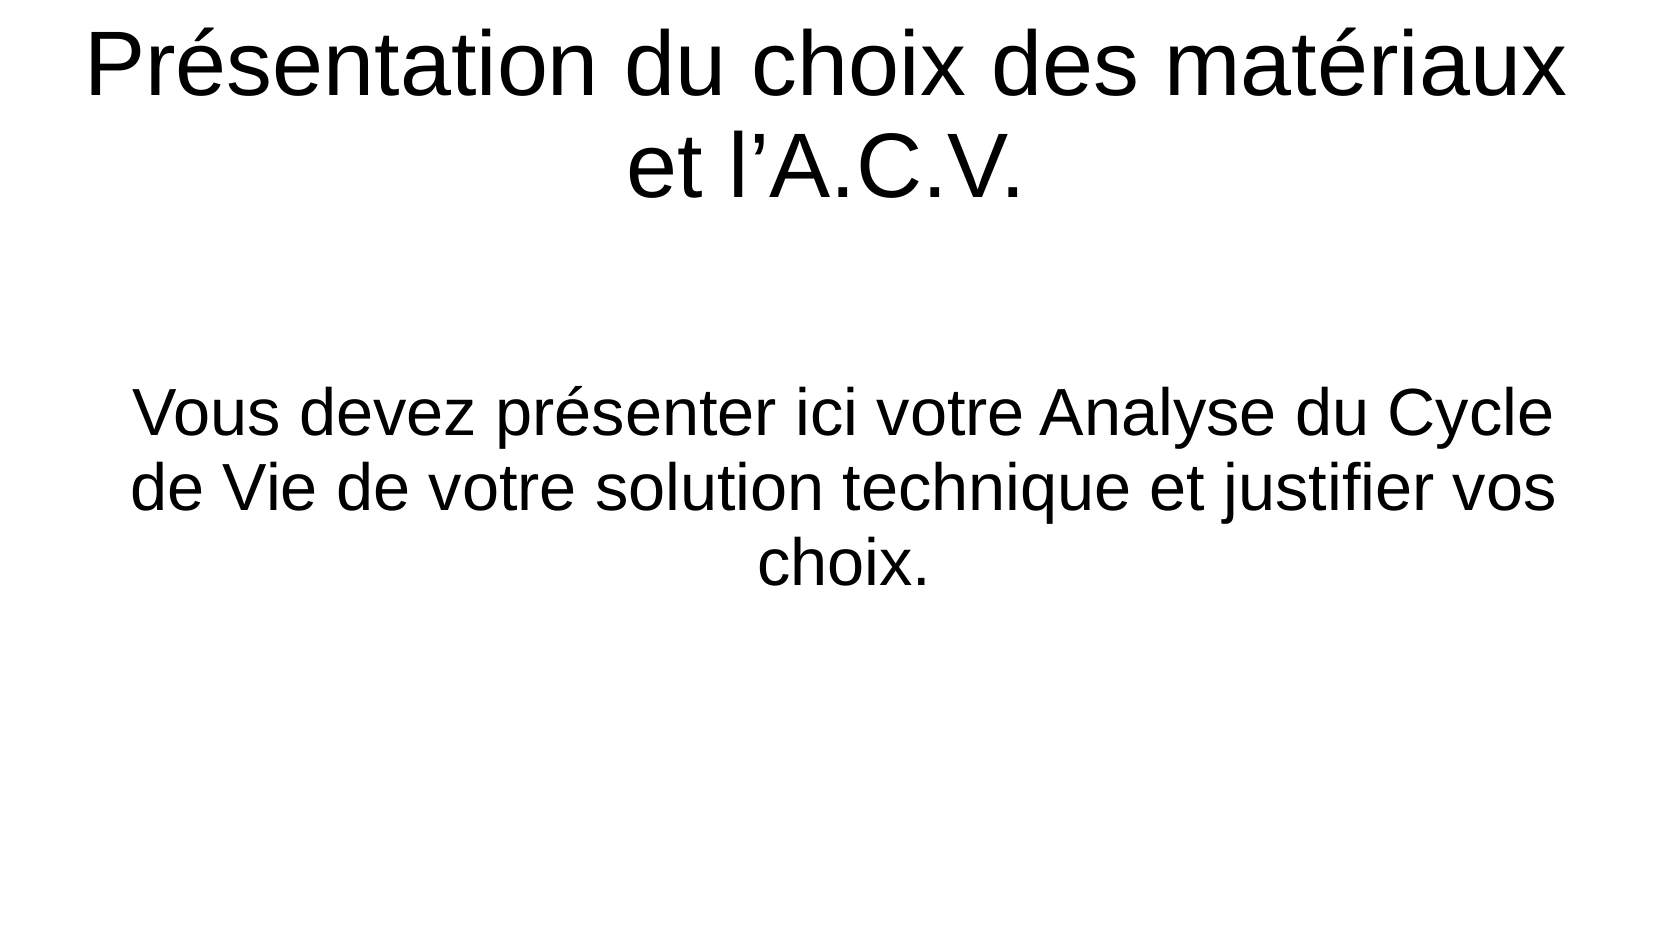

# Présentation du choix des matériaux et l’A.C.V.
Vous devez présenter ici votre Analyse du Cycle de Vie de votre solution technique et justifier vos choix.